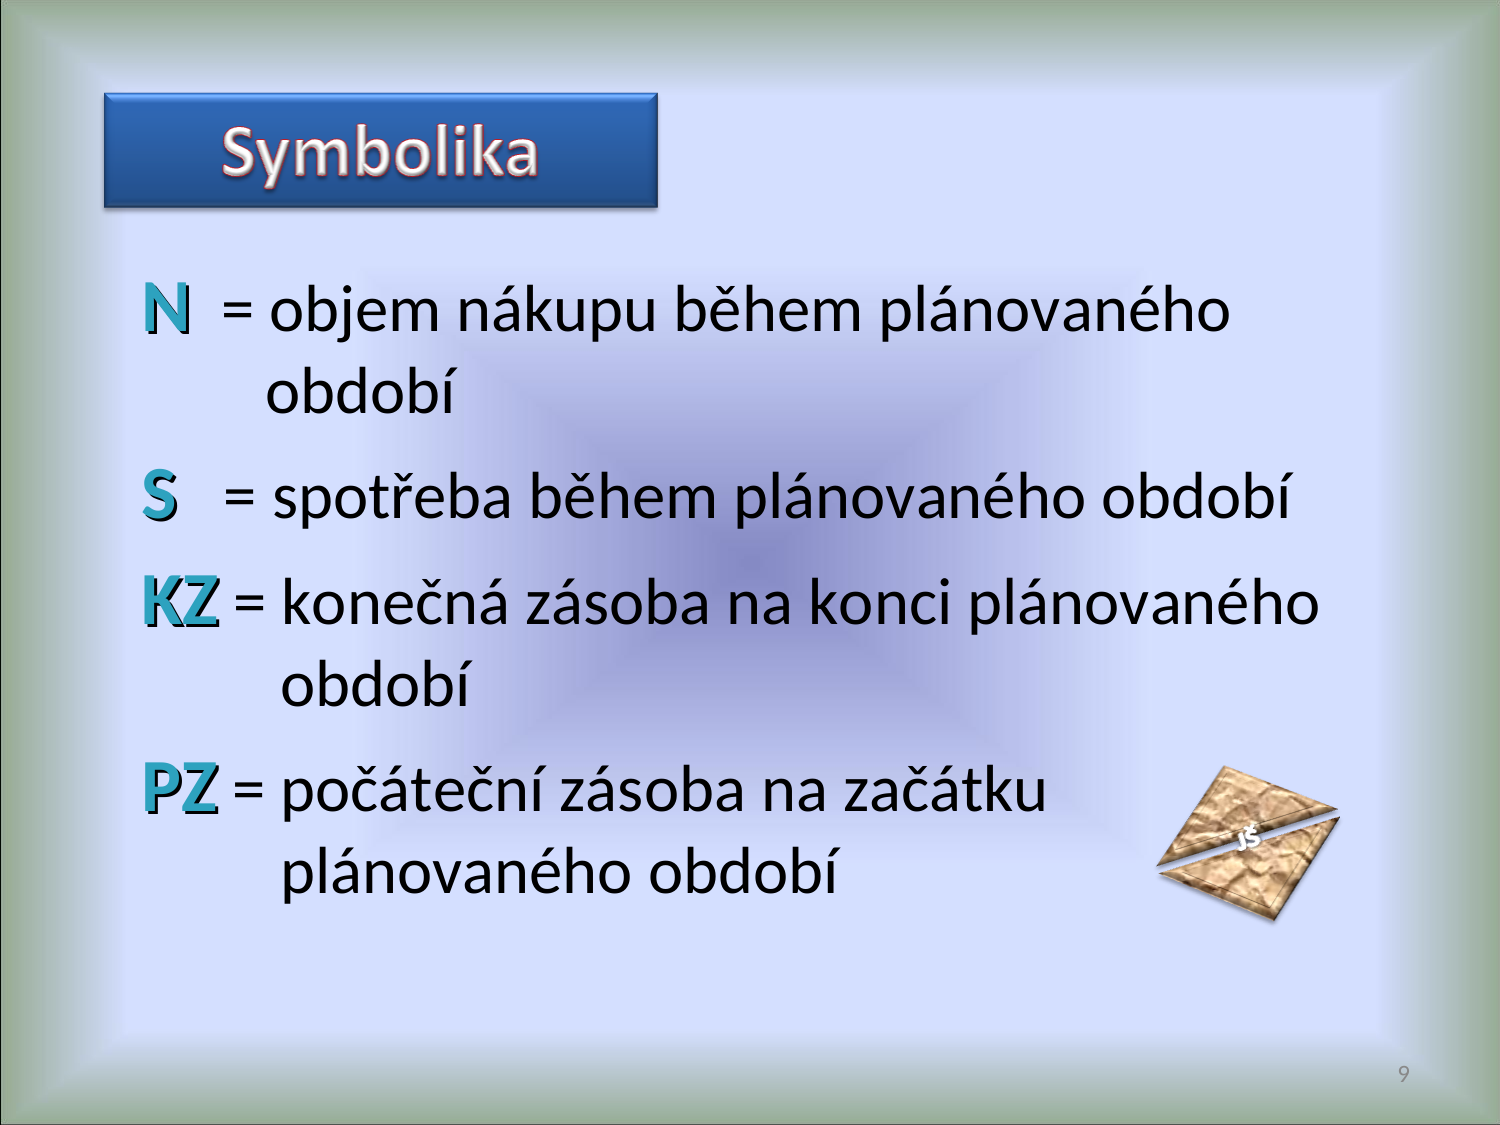

# N = objem nákupu během plánovaného 		 období
	S = spotřeba během plánovaného období
	KZ = konečná zásoba na konci plánovaného 	 období
	PZ = počáteční zásoba na začátku 	 		 plánovaného období